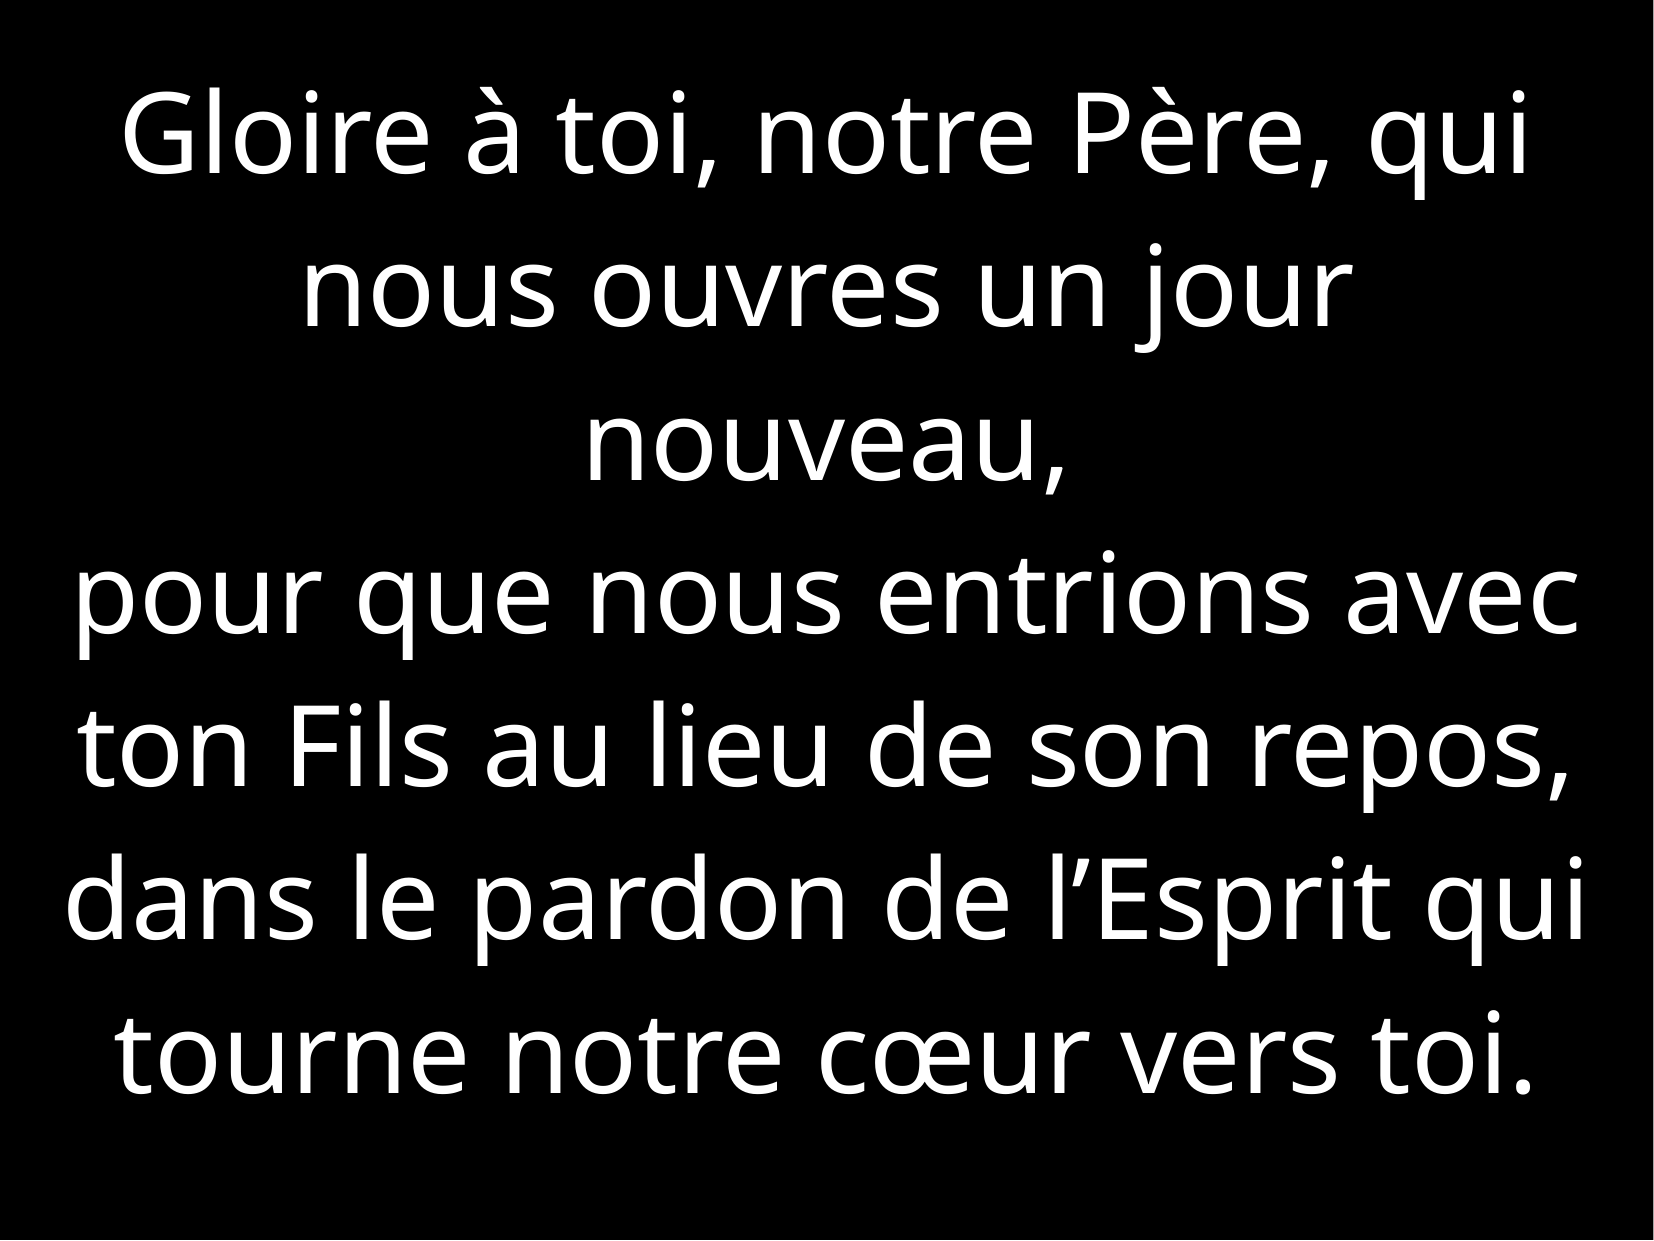

# Gloire à toi, notre Père, qui nous ouvres un jour nouveau,
pour que nous entrions avec ton Fils au lieu de son repos,
dans le pardon de l’Esprit qui tourne notre cœur vers toi.